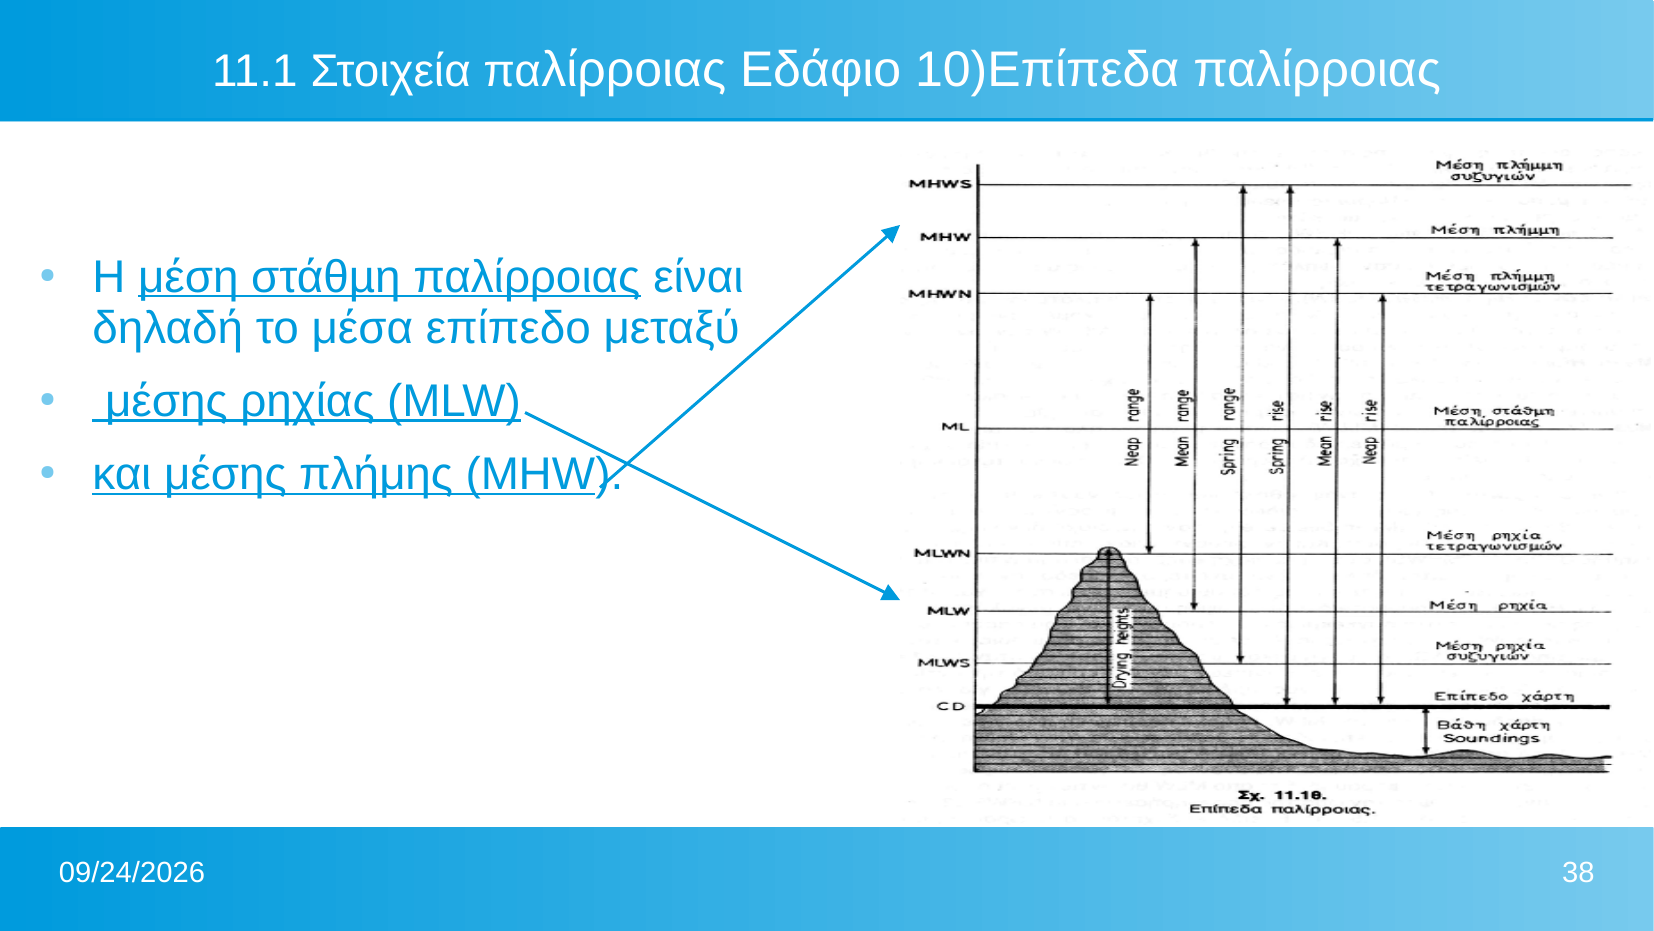

# 11.1 Στοιχεία παλίρροιας Εδάφιο 10)Επίπεδα παλίρροιας
Η μέση στάθµη παλίρροιας είναι δηλαδή το μέσα επίπεδο μεταξύ
 μέσης ρηχίας (MLW)
και μέσης πλήμης (ΜΗW).
38